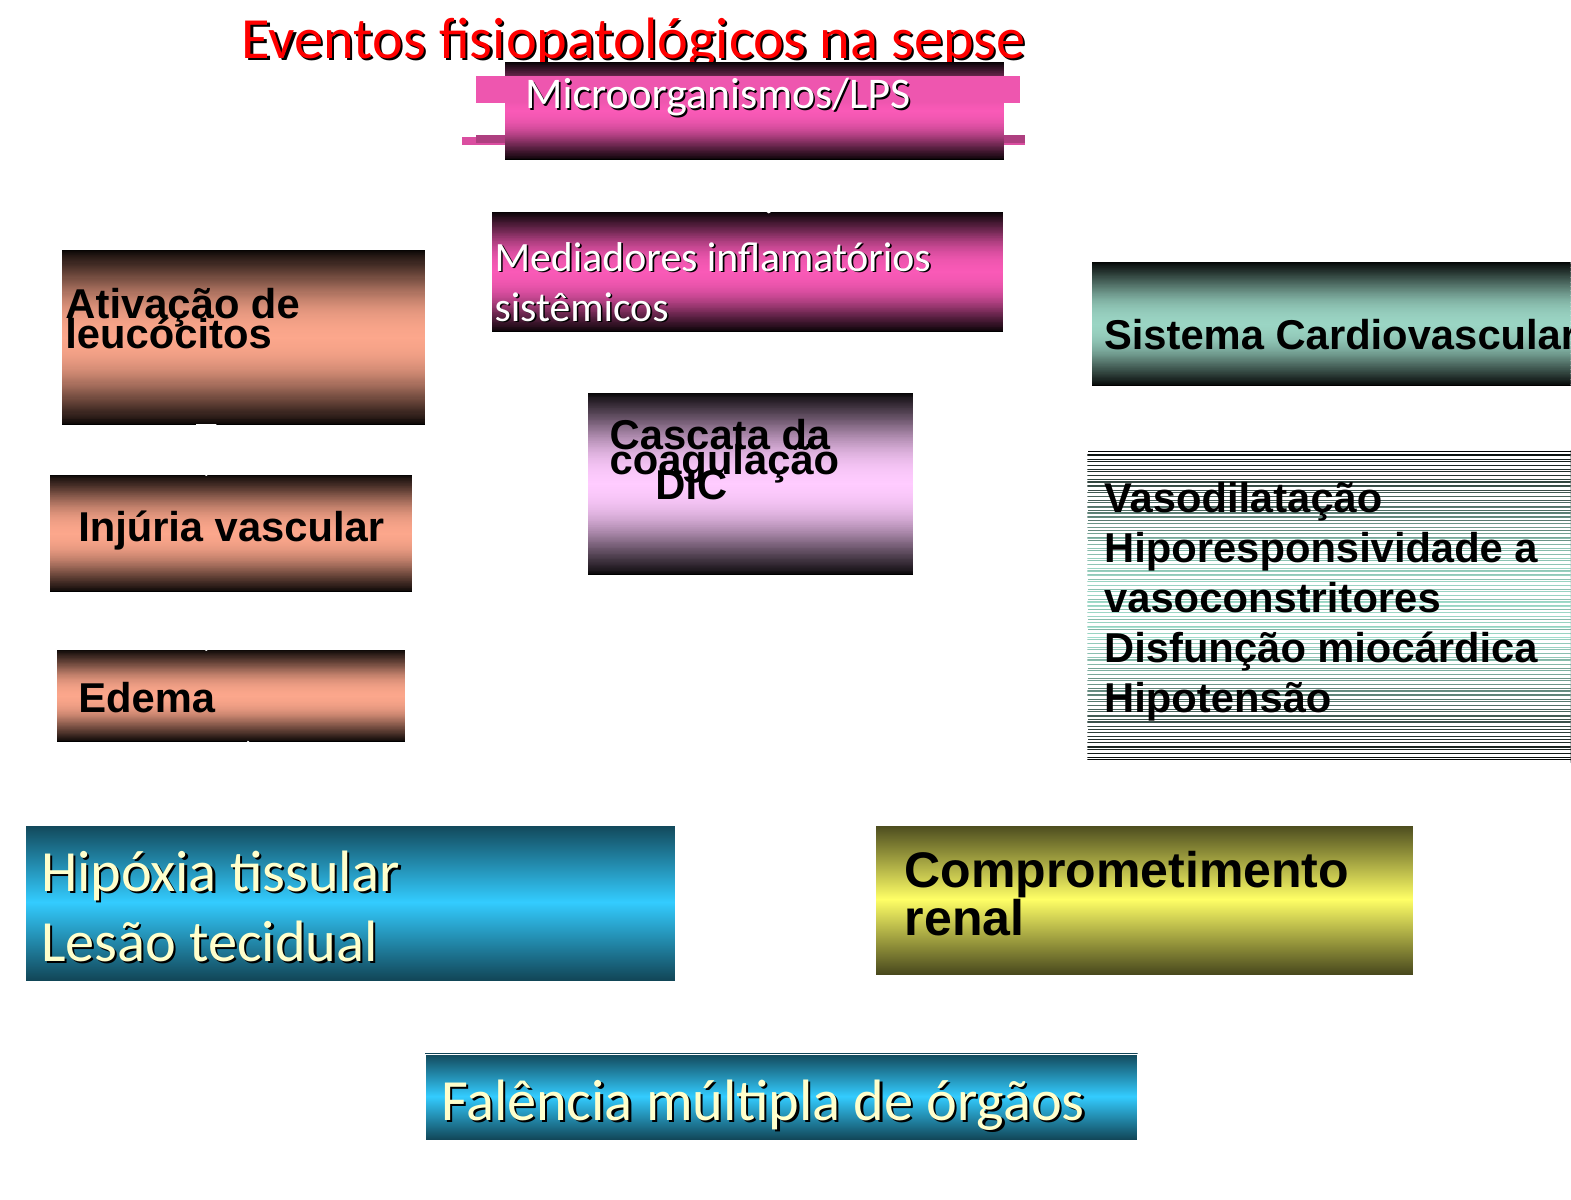

Eventos fisiopatológicos na sepse
Microorganismos/LPS
Mediadores inflamatórios sistêmicos
Ativação de
leucócitos
Sistema Cardiovascular
Cascata da
coagulação
 DIC
Vasodilatação
Hiporesponsividade a vasoconstritores
Disfunção miocárdica
Hipotensão
Injúria vascular
Edema
Comprometimento
renal
Hipóxia tissular
Lesão tecidual
Falência múltipla de órgãos